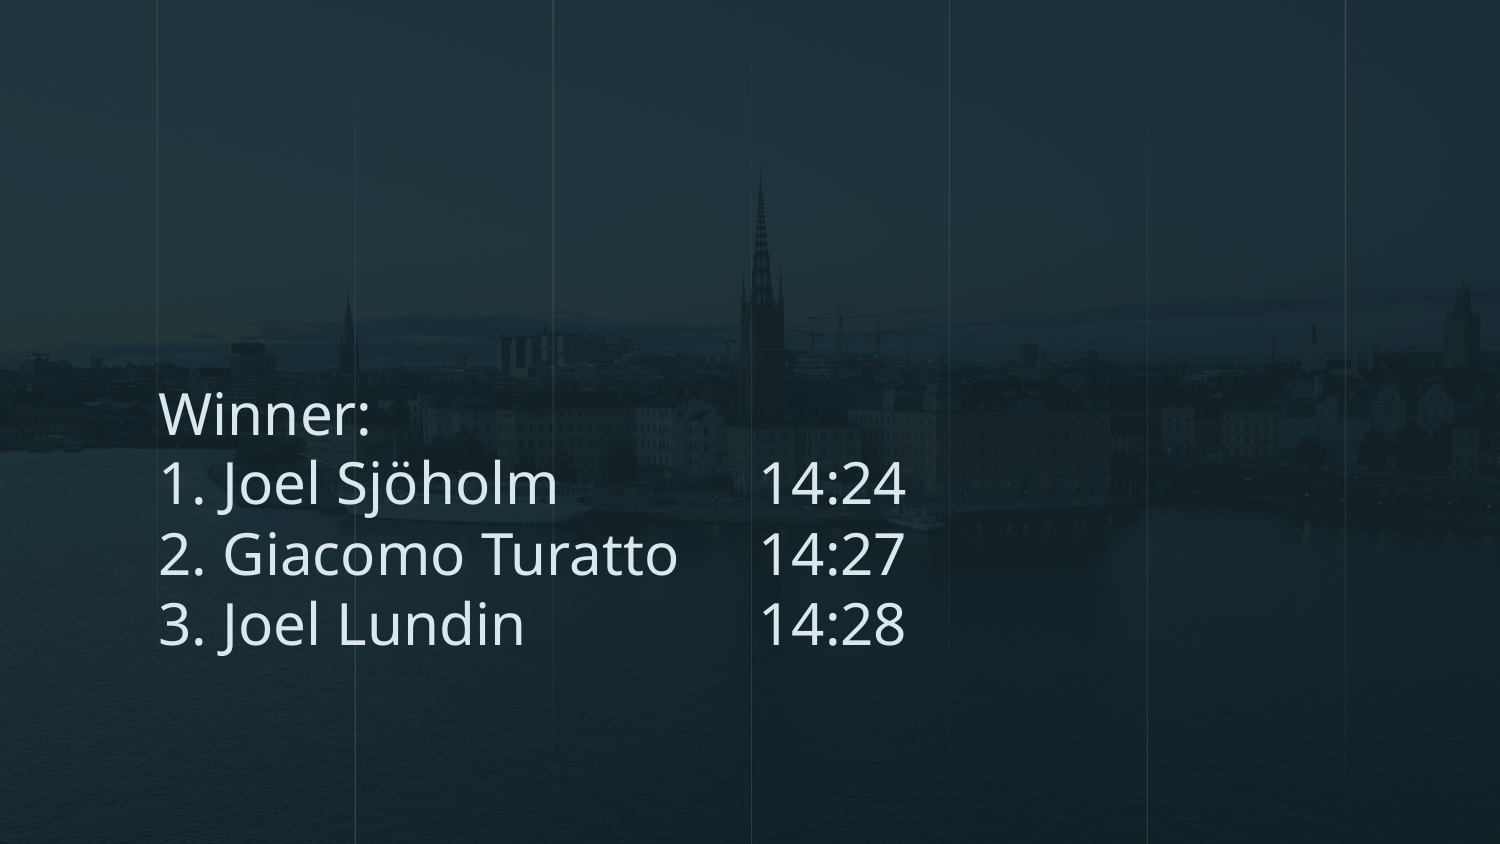

Winner:
1. Joel Sjöholm 			14:24
2. Giacomo Turatto 	14:27
3. Joel Lundin 			14:28